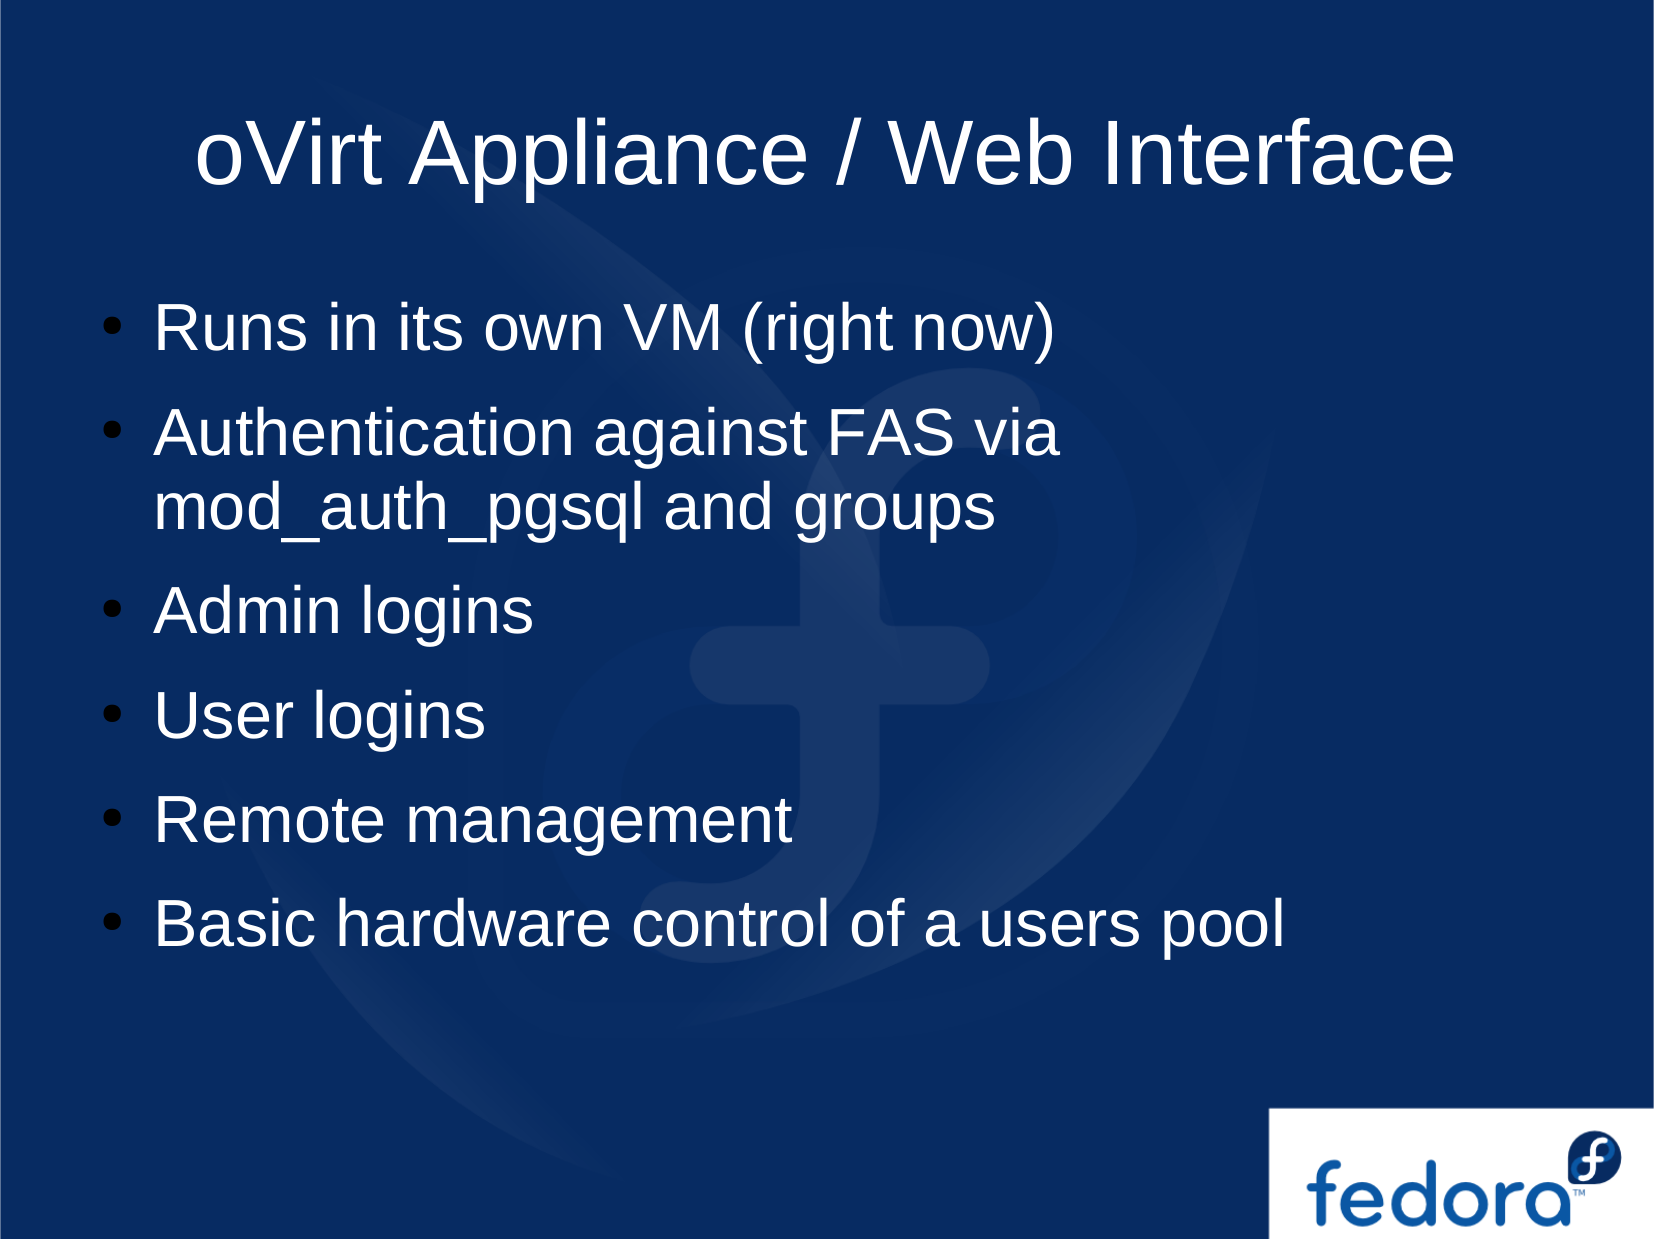

# oVirt Appliance / Web Interface
Runs in its own VM (right now)
Authentication against FAS via mod_auth_pgsql and groups
Admin logins
User logins
Remote management
Basic hardware control of a users pool